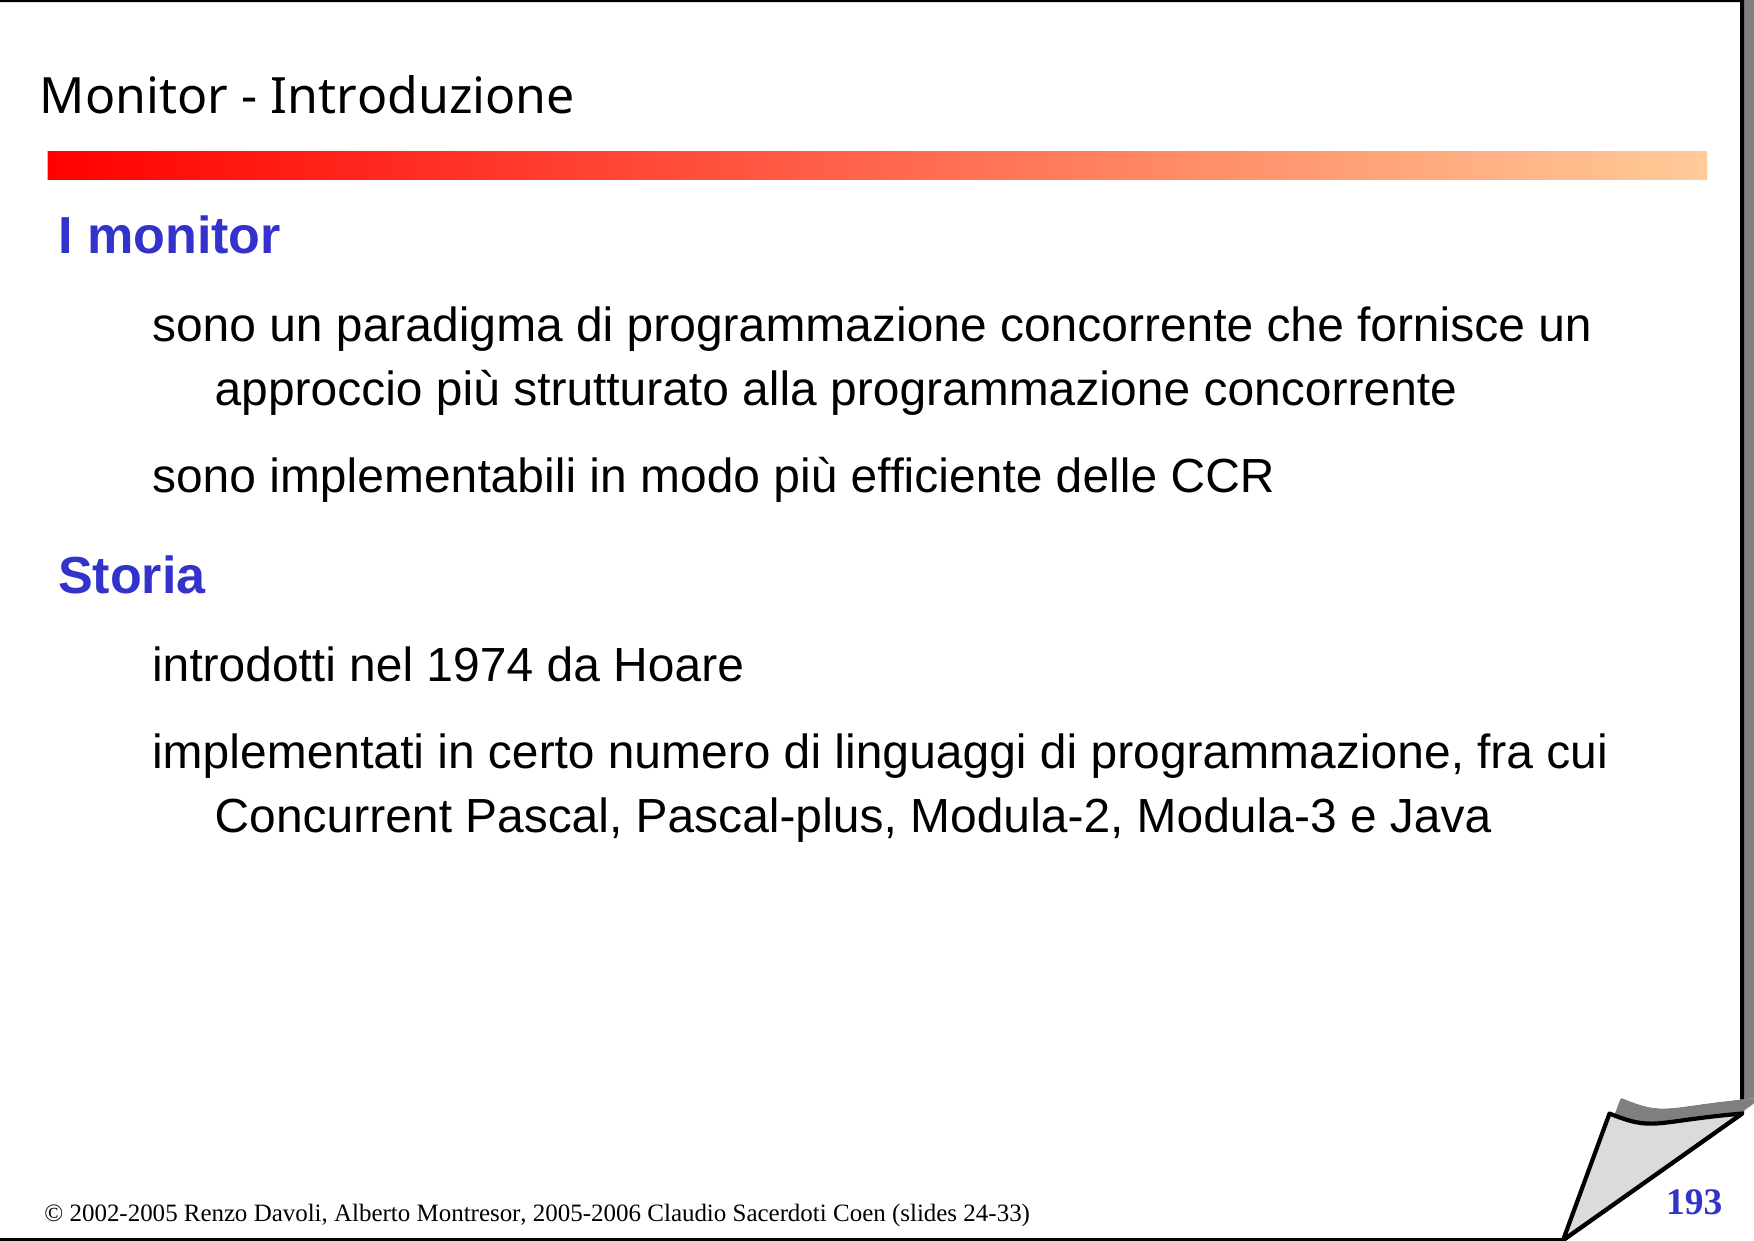

# Monitor - Introduzione
I monitor
sono un paradigma di programmazione concorrente che fornisce un approccio più strutturato alla programmazione concorrente
sono implementabili in modo più efficiente delle CCR
Storia
introdotti nel 1974 da Hoare
implementati in certo numero di linguaggi di programmazione, fra cui Concurrent Pascal, Pascal-plus, Modula-2, Modula-3 e Java